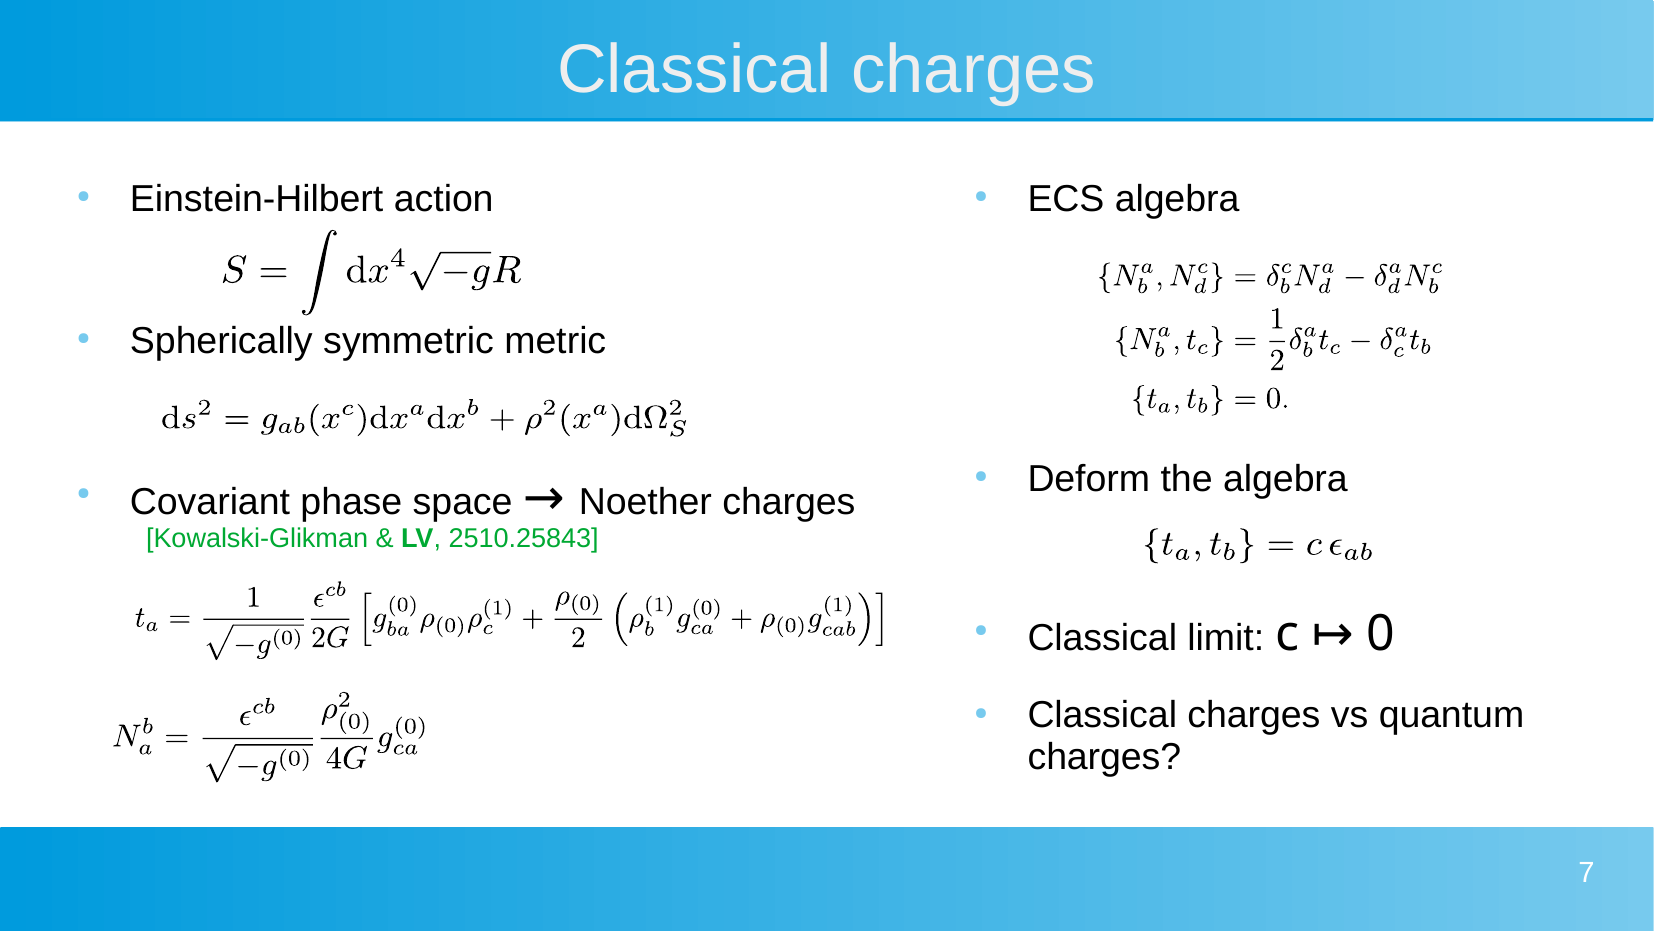

# Classical charges
Einstein-Hilbert action
Spherically symmetric metric
Covariant phase space → Noether charges
ECS algebra
Deform the algebra
Classical limit: c ↦ 0
Classical charges vs quantum charges?
[Kowalski-Glikman & LV, 2510.25843]
7